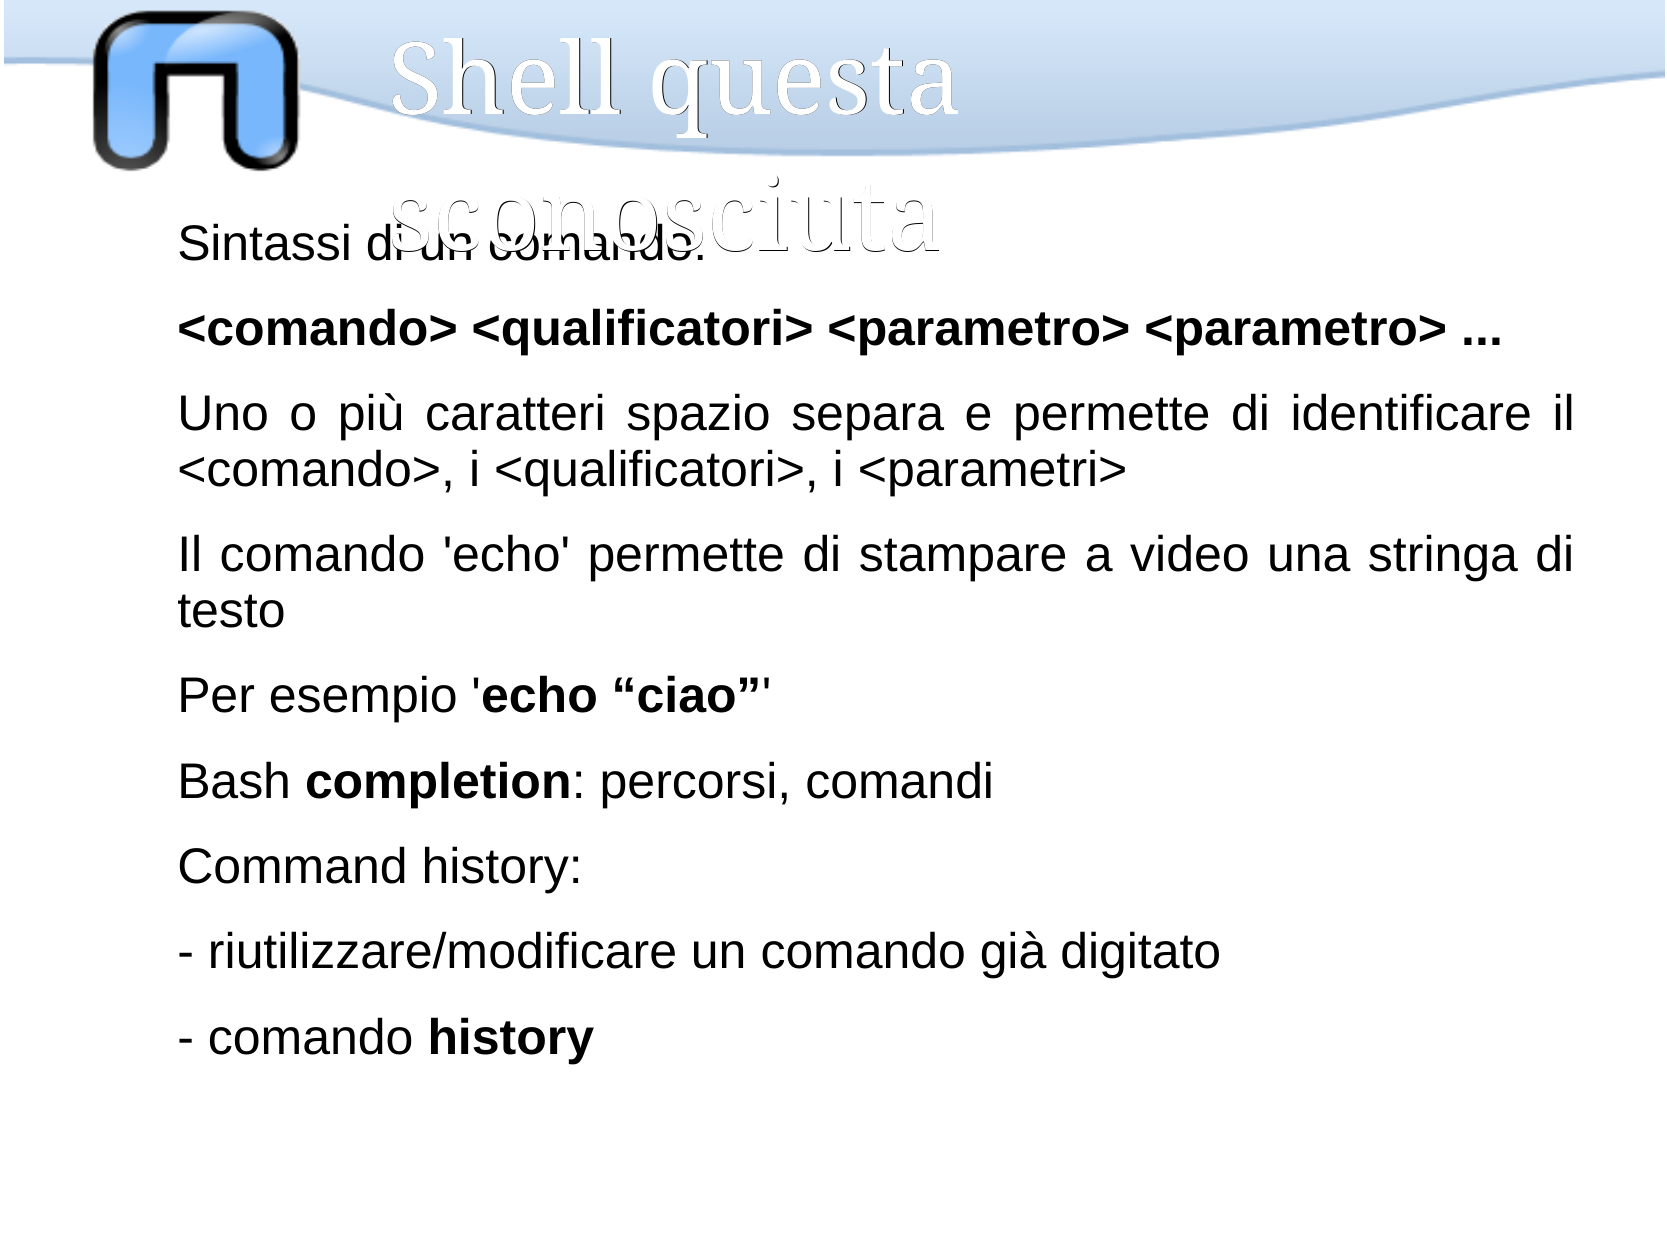

Shell questa sconosciuta
# Sintassi di un comando:
<comando> <qualificatori> <parametro> <parametro> ...
Uno o più caratteri spazio separa e permette di identificare il <comando>, i <qualificatori>, i <parametri>
Il comando 'echo' permette di stampare a video una stringa di testo
Per esempio 'echo “ciao”'
Bash completion: percorsi, comandi
Command history:
- riutilizzare/modificare un comando già digitato
- comando history